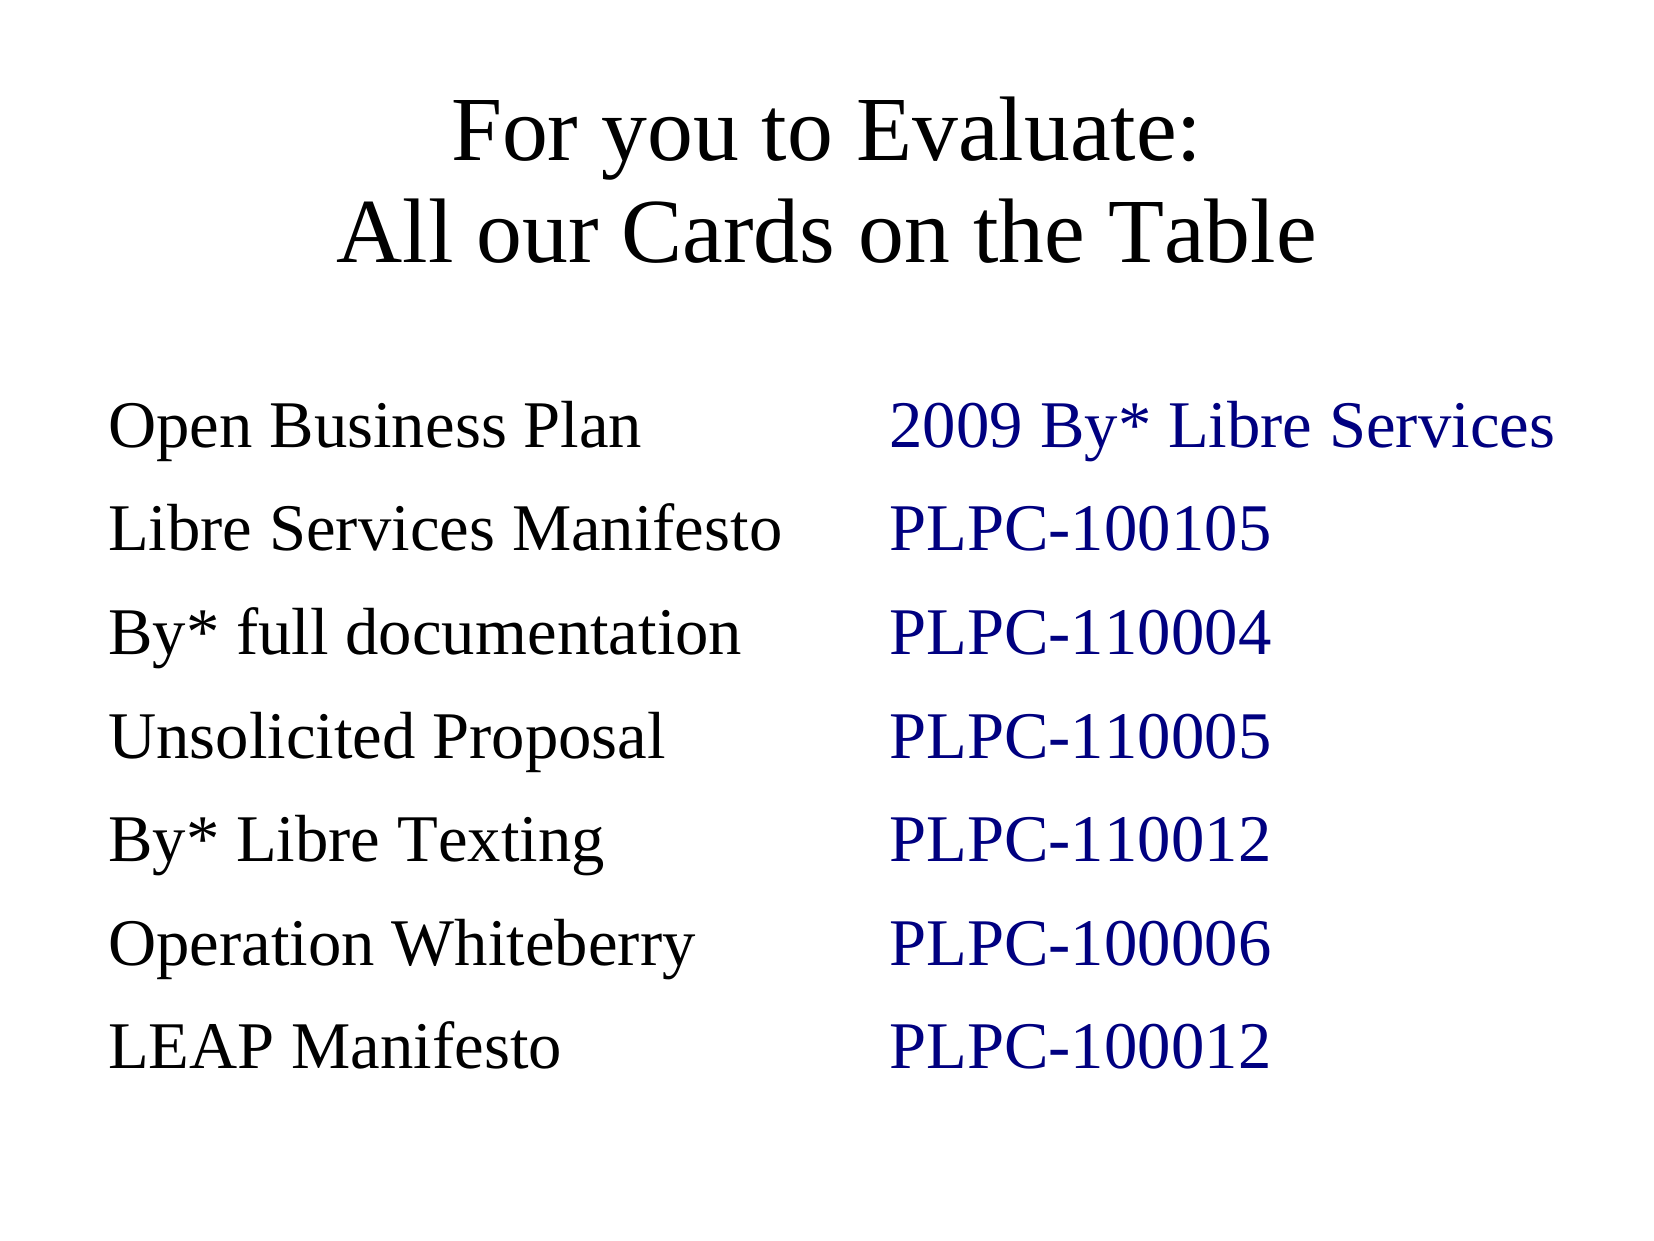

# For you to Evaluate: All our Cards on the Table
Open Business Plan	2009 By* Libre Services
Libre Services Manifesto	PLPC-100105
By* full documentation	PLPC-110004
Unsolicited Proposal	PLPC-110005
By* Libre Texting	PLPC-110012
Operation Whiteberry	PLPC-100006
LEAP Manifesto	PLPC-100012